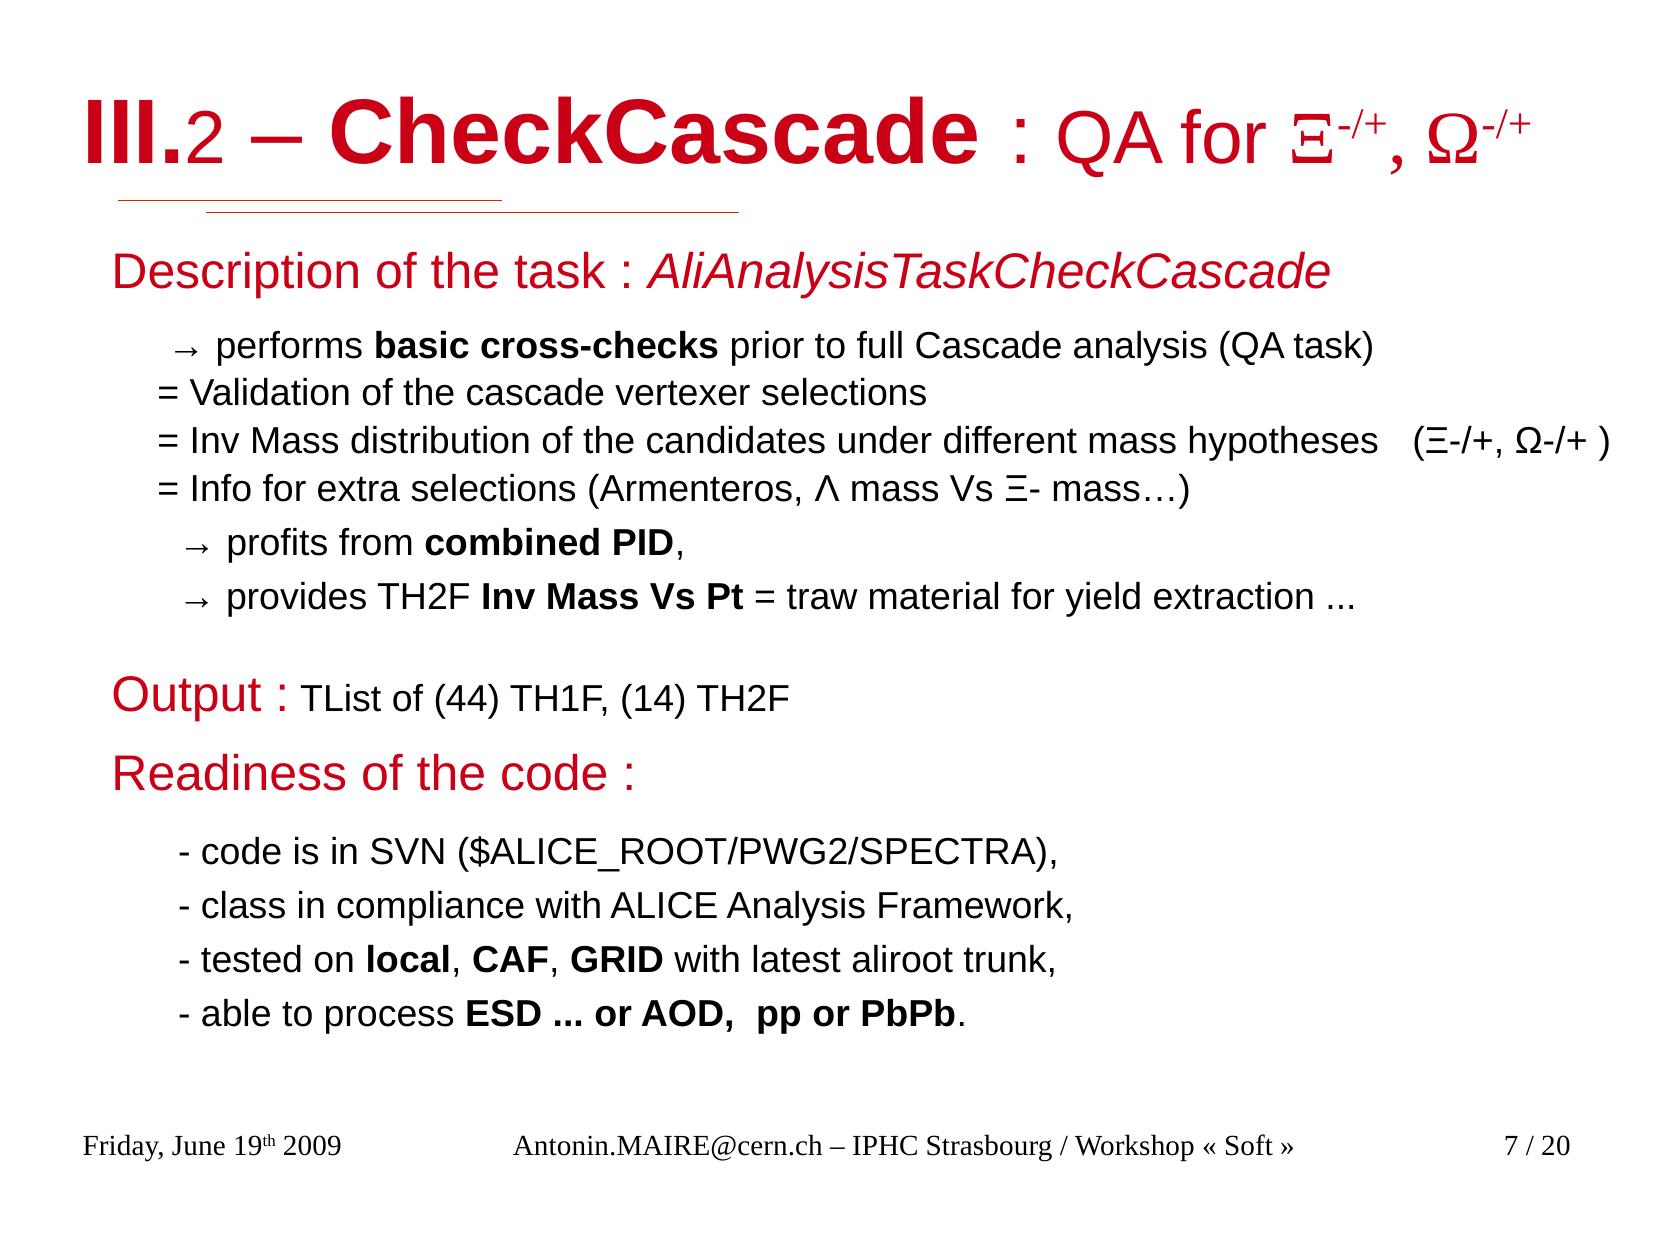

# III.2 – CheckCascade : QA for Ξ-/+, Ω-/+
 Description of the task : AliAnalysisTaskCheckCascade
	 → performs basic cross-checks prior to full Cascade analysis (QA task)
	= Validation of the cascade vertexer selections
	= Inv Mass distribution of the candidates under different mass hypotheses	(Ξ-/+, Ω-/+ )
	= Info for extra selections (Armenteros, Λ mass Vs Ξ- mass…)
	 → profits from combined PID,
→ provides TH2F Inv Mass Vs Pt = traw material for yield extraction ...
 Output : TList of (44) TH1F, (14) TH2F
 Readiness of the code :
- code is in SVN ($ALICE_ROOT/PWG2/SPECTRA),
- class in compliance with ALICE Analysis Framework,
- tested on local, CAF, GRID with latest aliroot trunk,
- able to process ESD ... or AOD, pp or PbPb.
Mon, March 31st, 2008
Antonin Maire - IPHC Strasbourg / AliceWeek Apr. 08
7